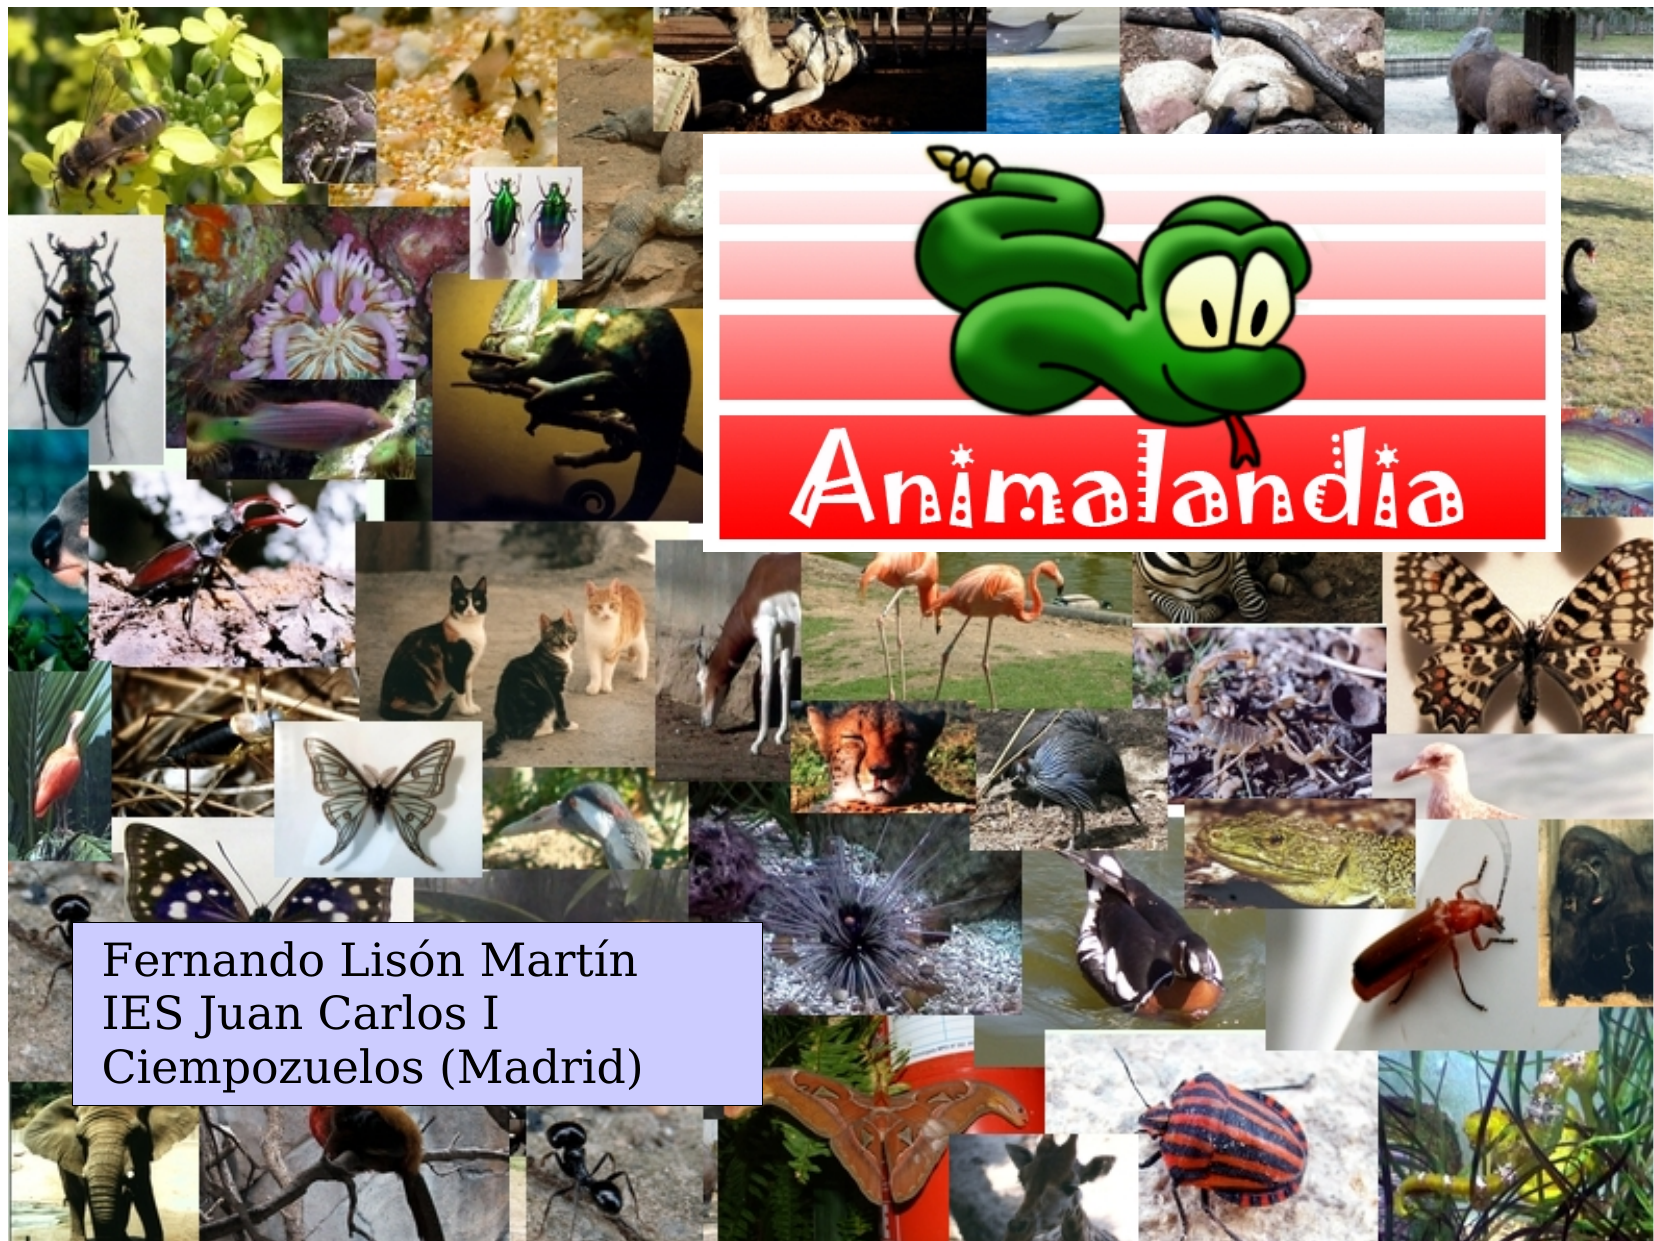

Fernando Lisón Martín
IES Juan Carlos I
Ciempozuelos (Madrid)